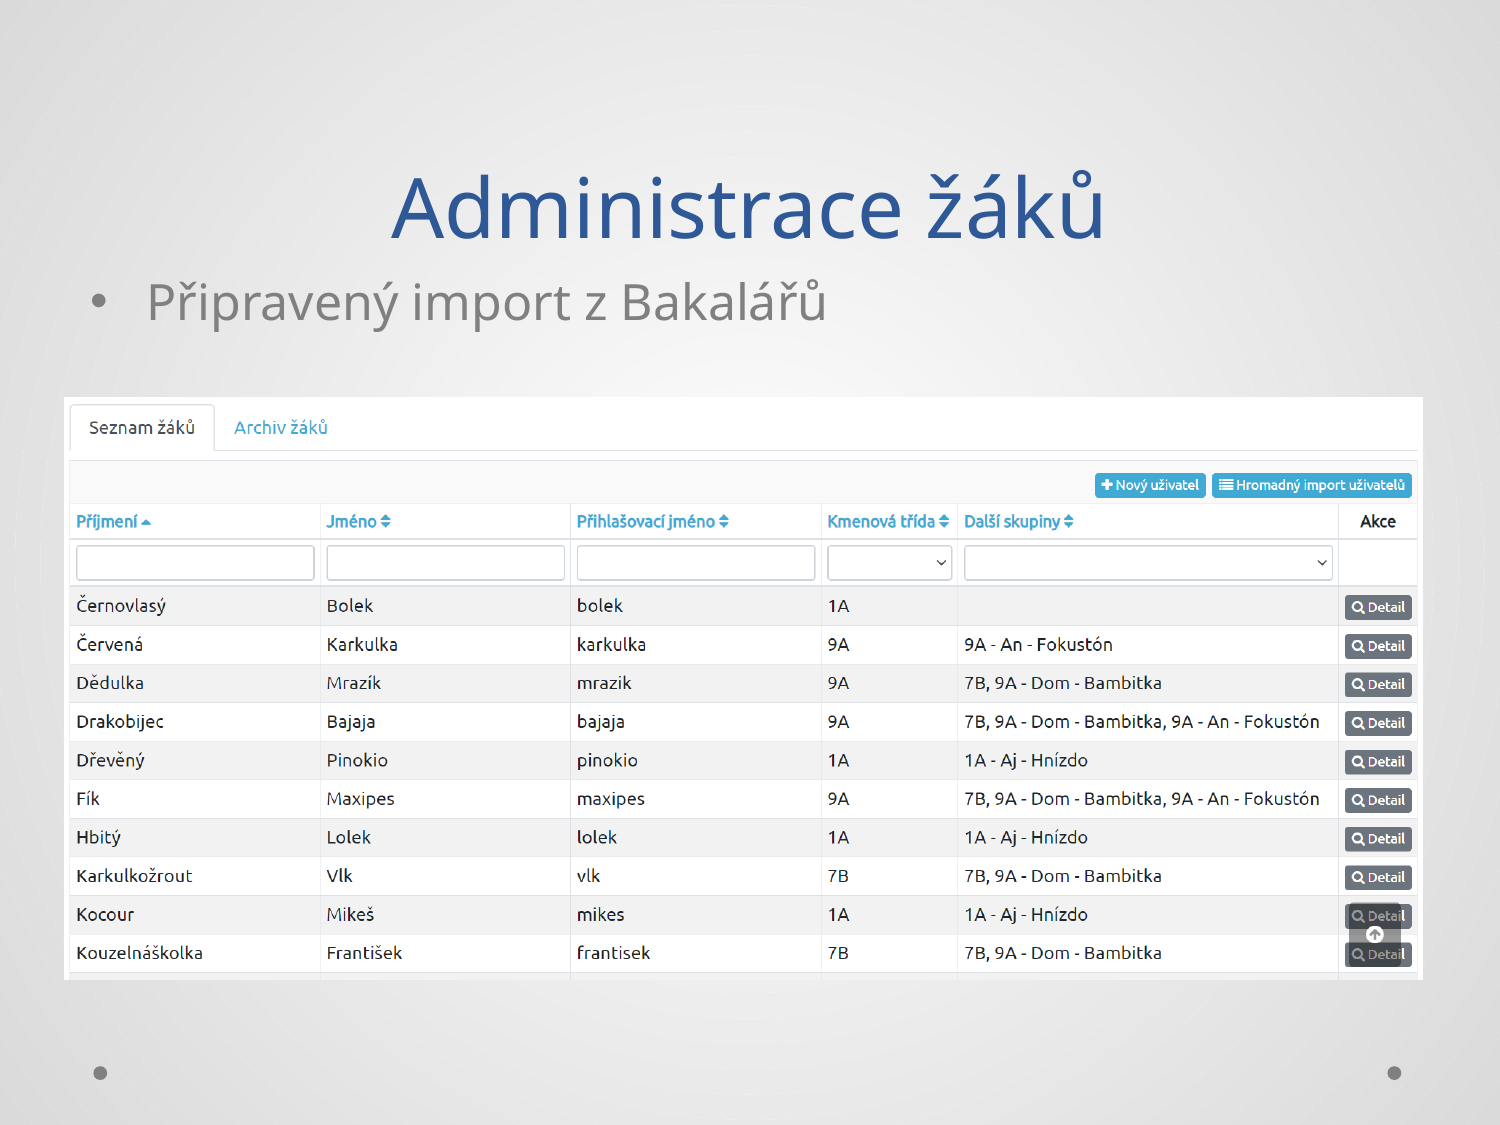

# Administrace žáků
Připravený import z Bakalářů